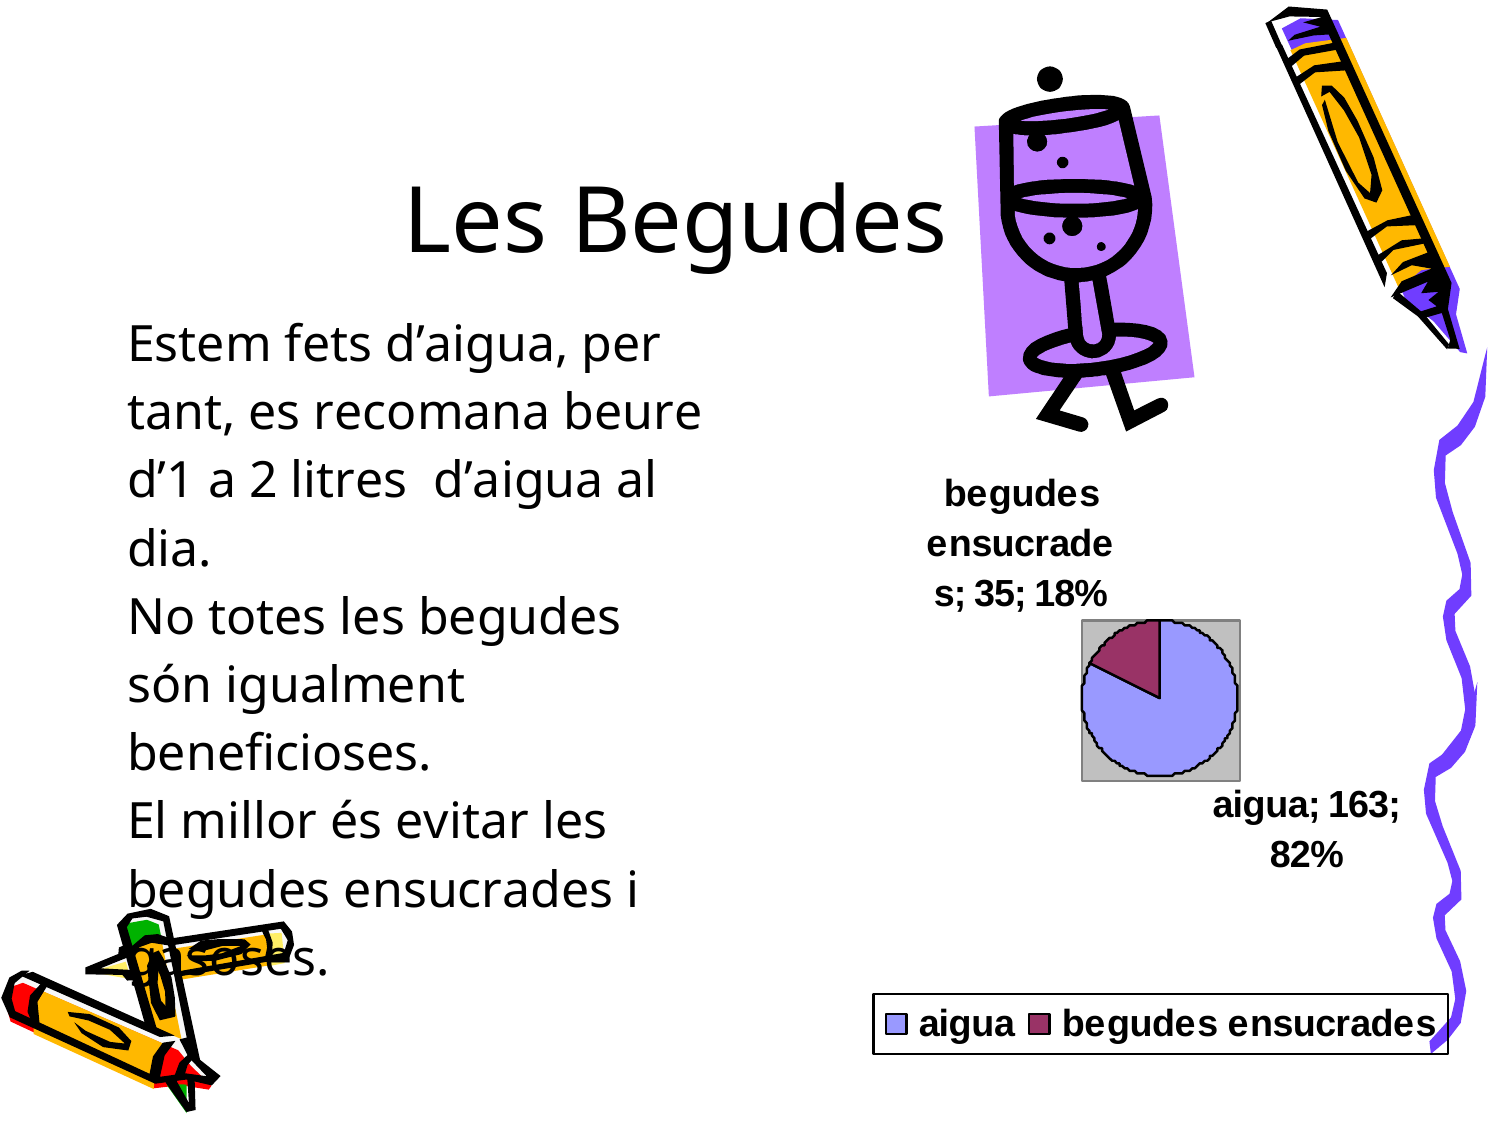

Les Begudes
Estem fets d’aigua, per tant, es recomana beure d’1 a 2 litres d’aigua al dia.
No totes les begudes són igualment beneficioses.
El millor és evitar les begudes ensucrades i gasoses.